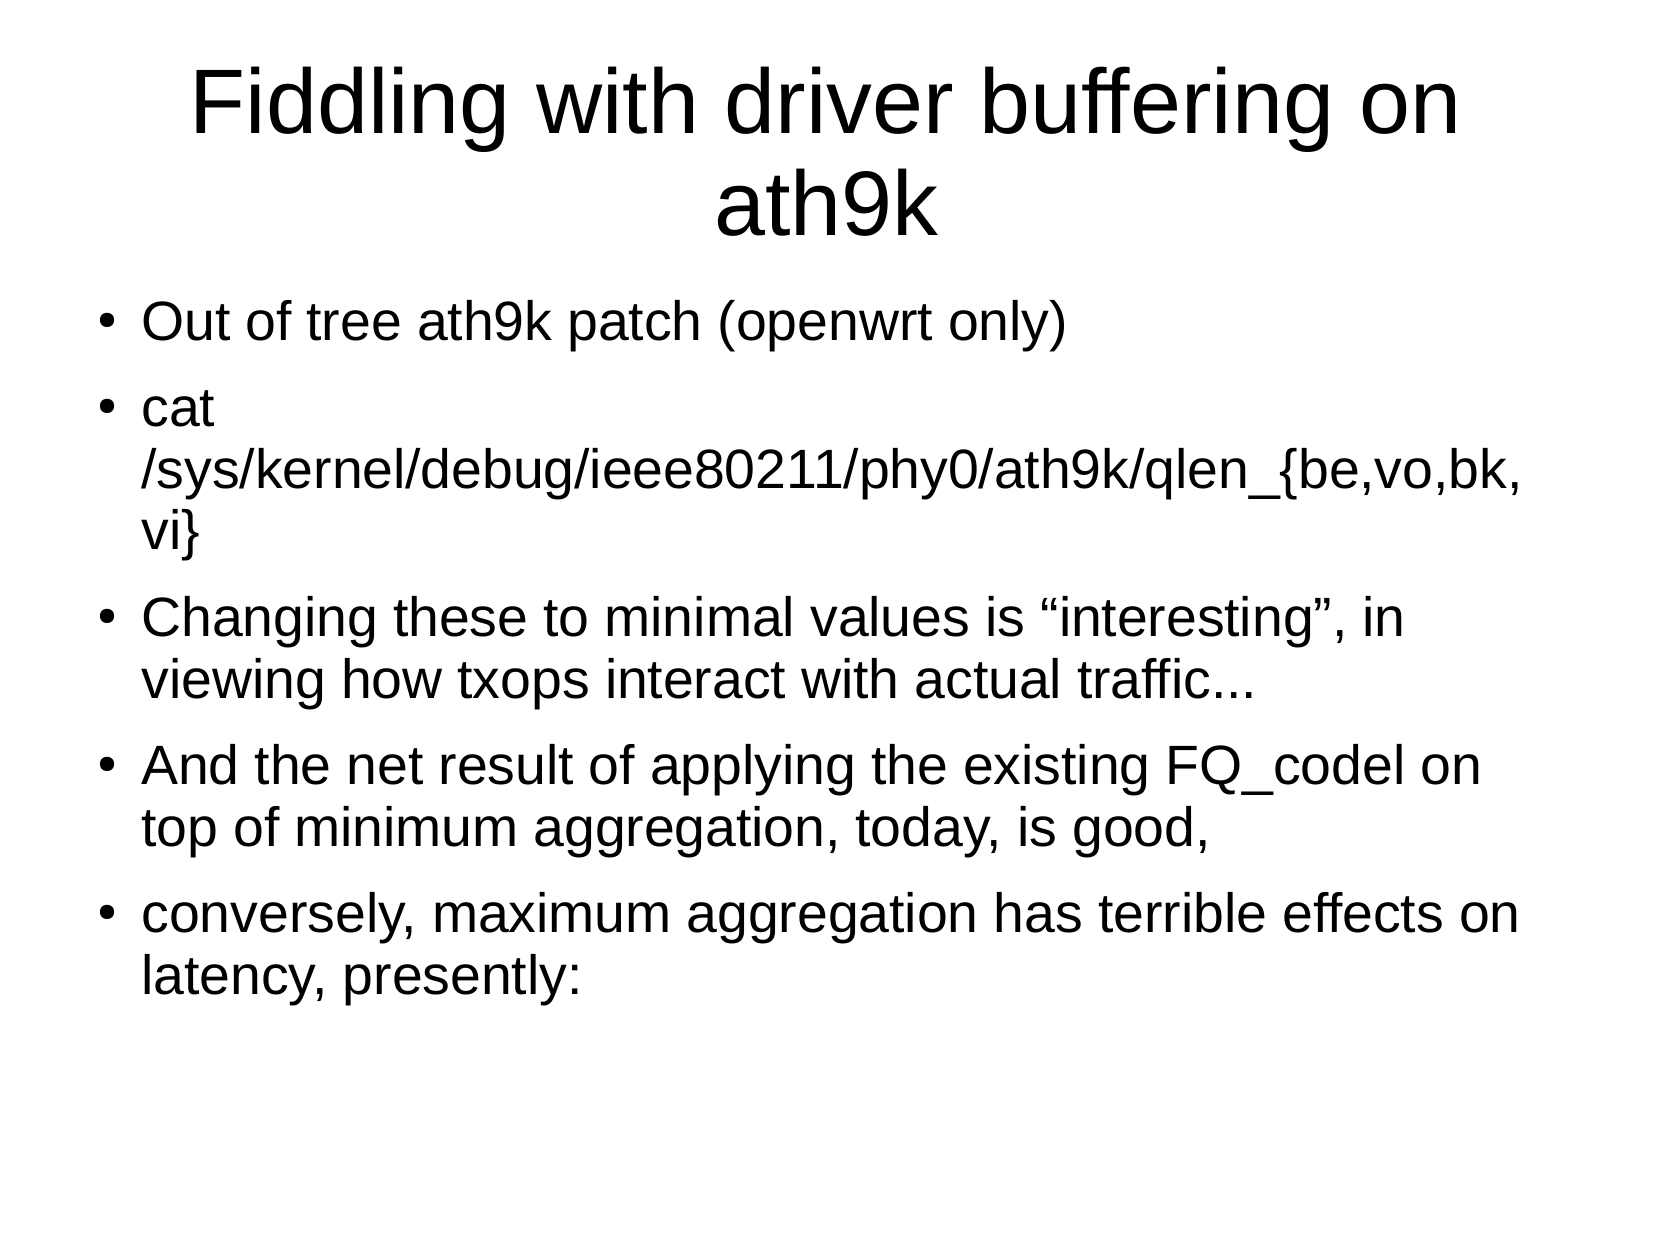

# Fiddling with driver buffering on ath9k
Out of tree ath9k patch (openwrt only)
cat /sys/kernel/debug/ieee80211/phy0/ath9k/qlen_{be,vo,bk,vi}
Changing these to minimal values is “interesting”, in viewing how txops interact with actual traffic...
And the net result of applying the existing FQ_codel on top of minimum aggregation, today, is good,
conversely, maximum aggregation has terrible effects on latency, presently: